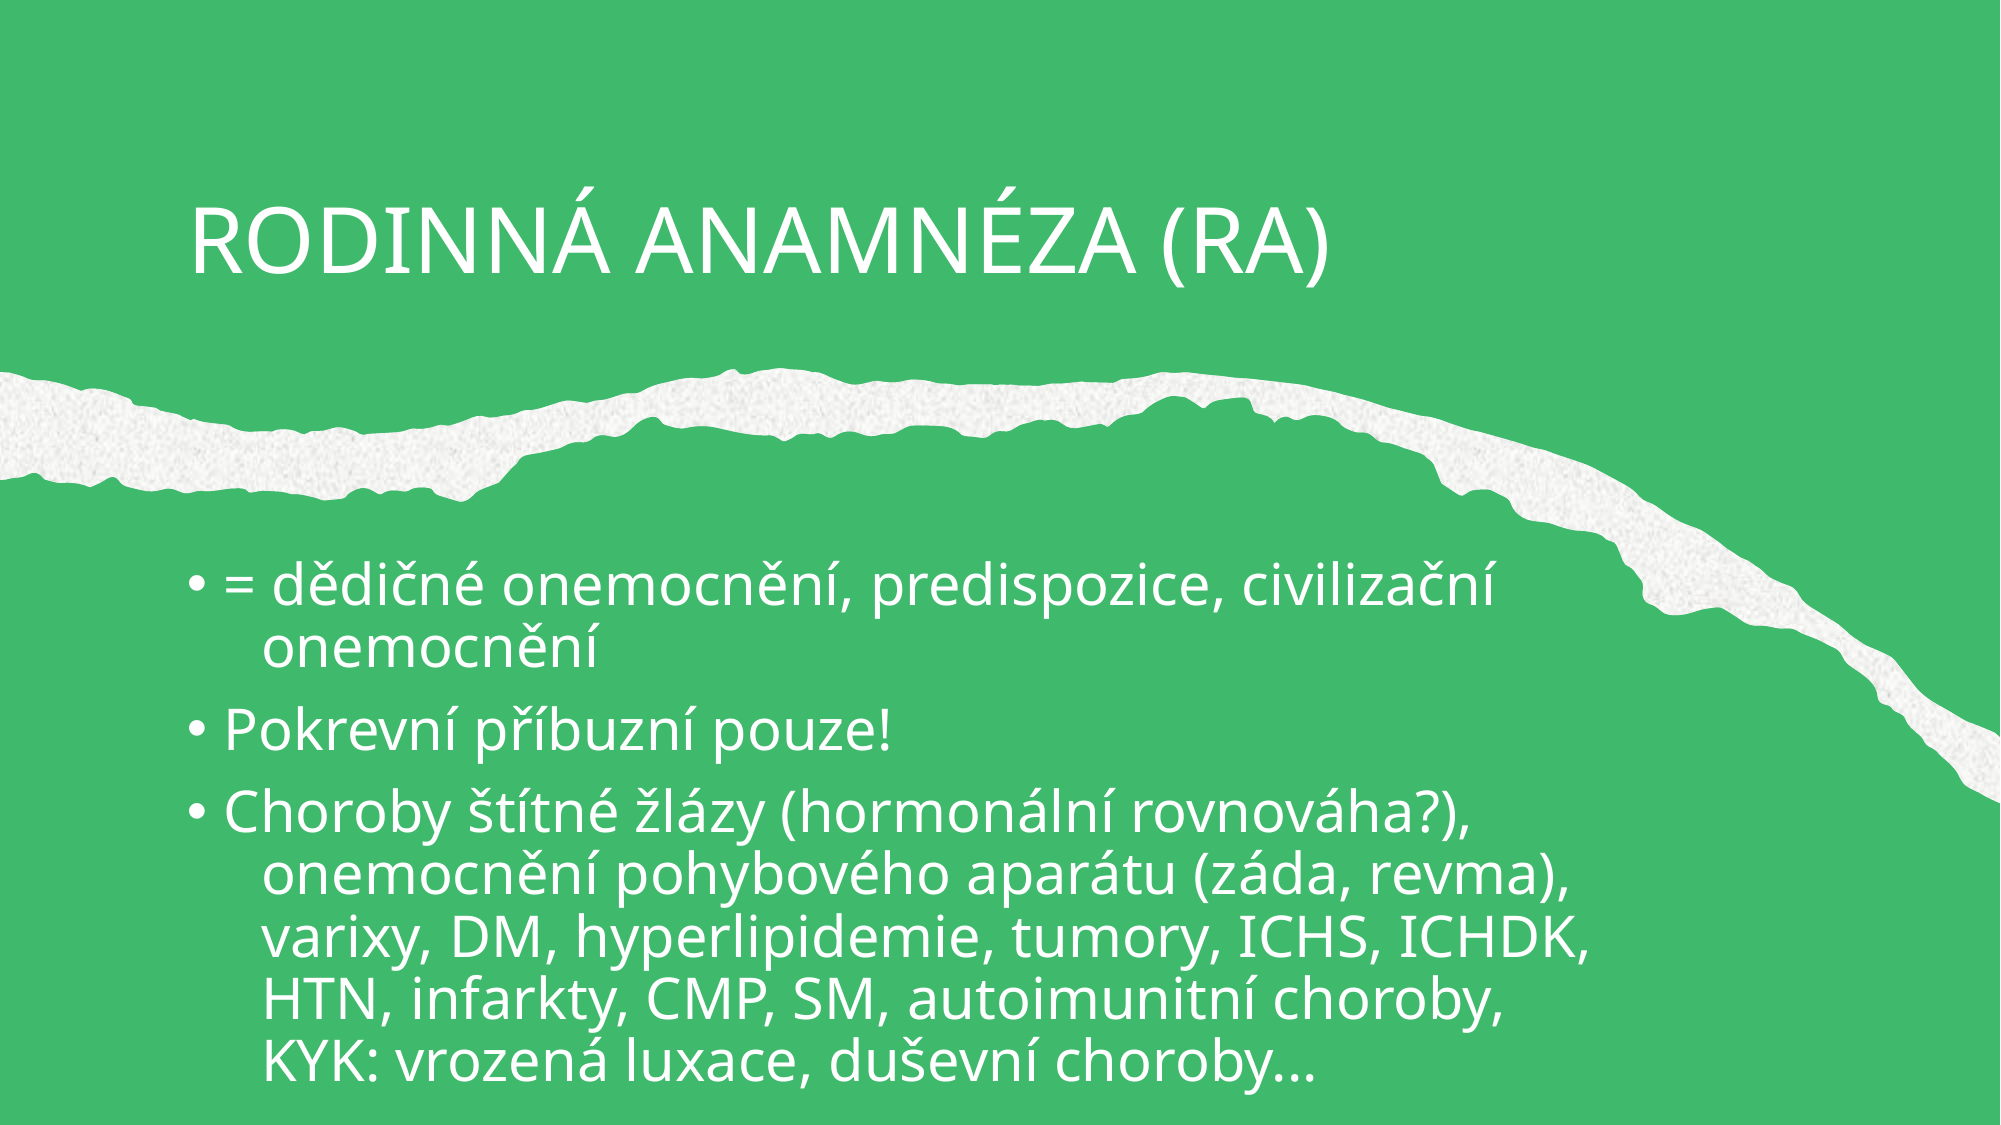

# RODINNÁ ANAMNÉZA (RA)
= dědičné onemocnění, predispozice, civilizační onemocnění
Pokrevní příbuzní pouze!
Choroby štítné žlázy (hormonální rovnováha?), onemocnění pohybového aparátu (záda, revma), varixy, DM, hyperlipidemie, tumory, ICHS, ICHDK, HTN, infarkty, CMP, SM, autoimunitní choroby, KYK: vrozená luxace, duševní choroby...